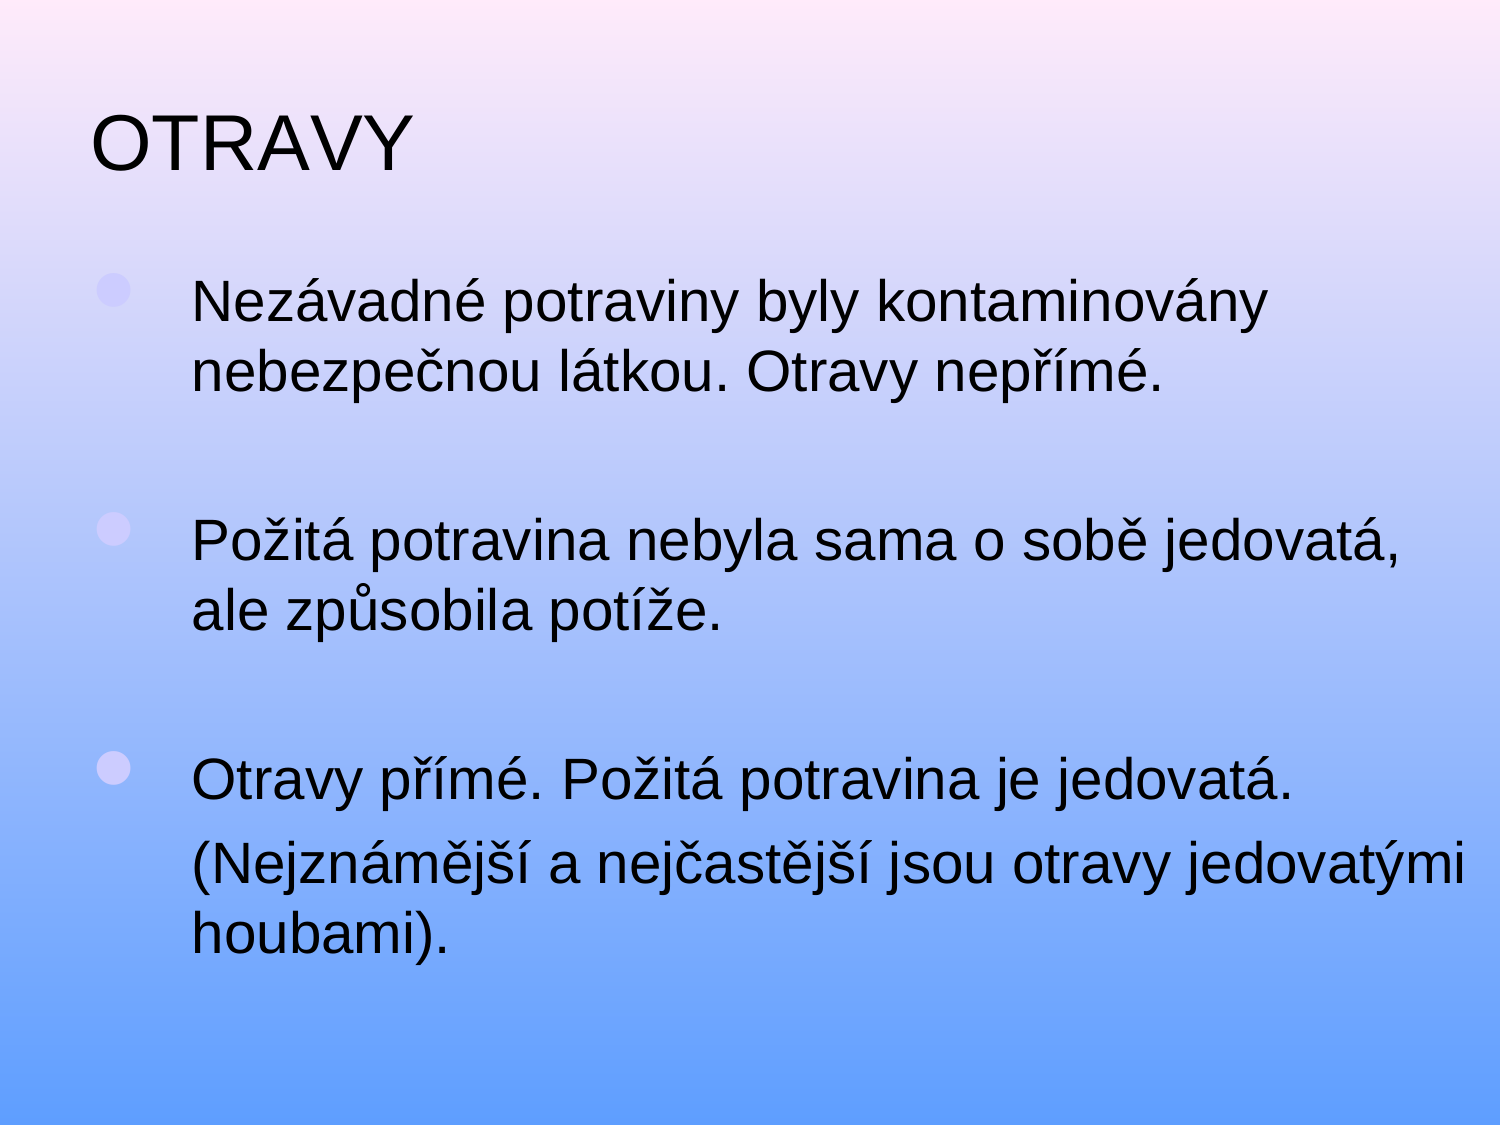

# OTRAVY
Nezávadné potraviny byly kontaminovány nebezpečnou látkou. Otravy nepřímé.
Požitá potravina nebyla sama o sobě jedovatá, ale způsobila potíže.
Otravy přímé. Požitá potravina je jedovatá.
	(Nejznámější a nejčastější jsou otravy jedovatými houbami).